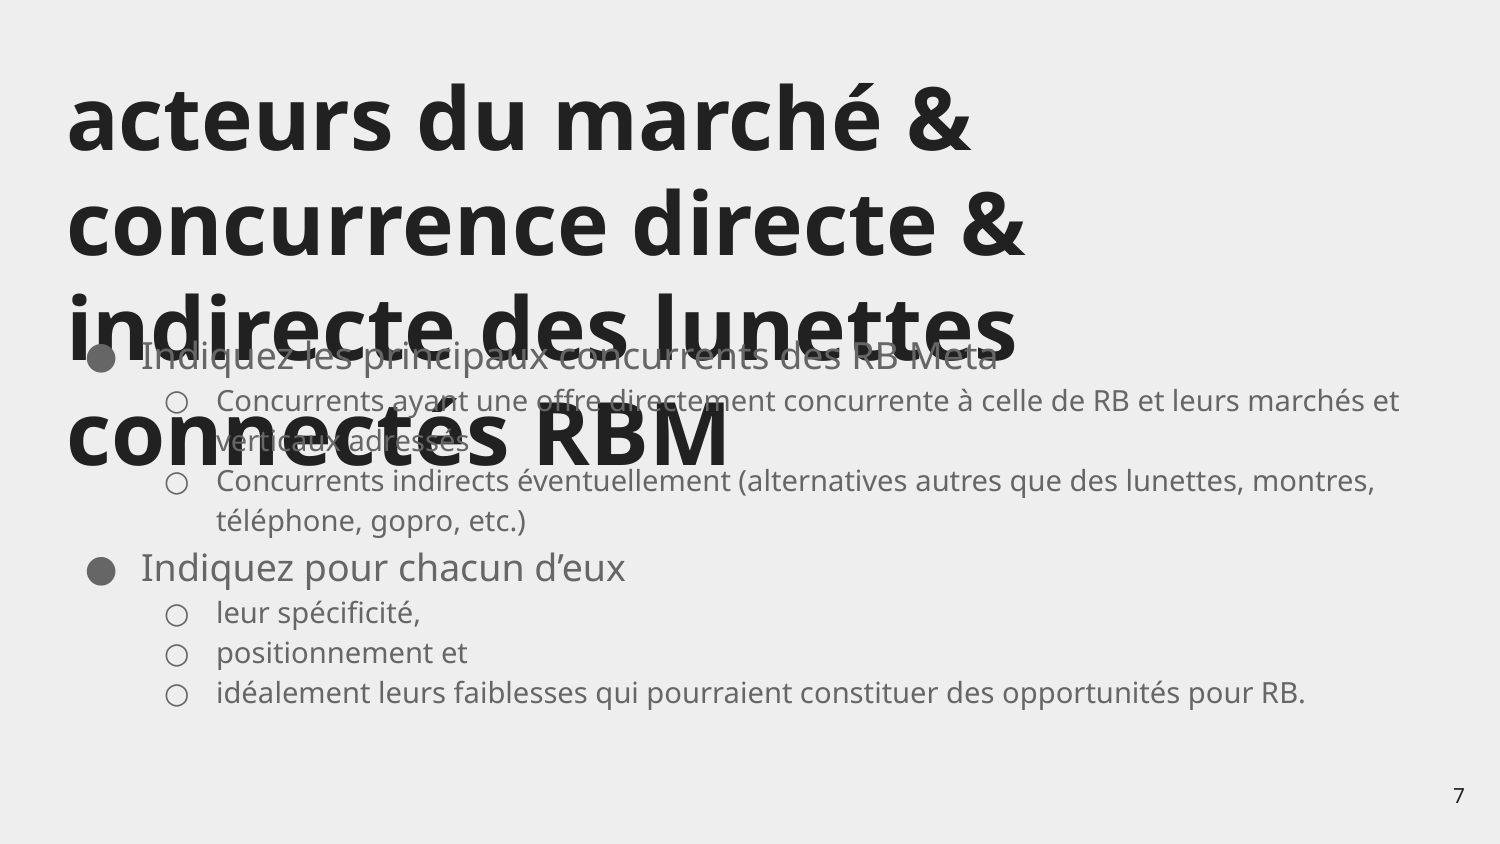

# acteurs du marché & concurrence directe & indirecte des lunettes connectés RBM
Indiquez les principaux concurrents des RB Meta
Concurrents ayant une offre directement concurrente à celle de RB et leurs marchés et verticaux adressés
Concurrents indirects éventuellement (alternatives autres que des lunettes, montres, téléphone, gopro, etc.)
Indiquez pour chacun d’eux
leur spécificité,
positionnement et
idéalement leurs faiblesses qui pourraient constituer des opportunités pour RB.